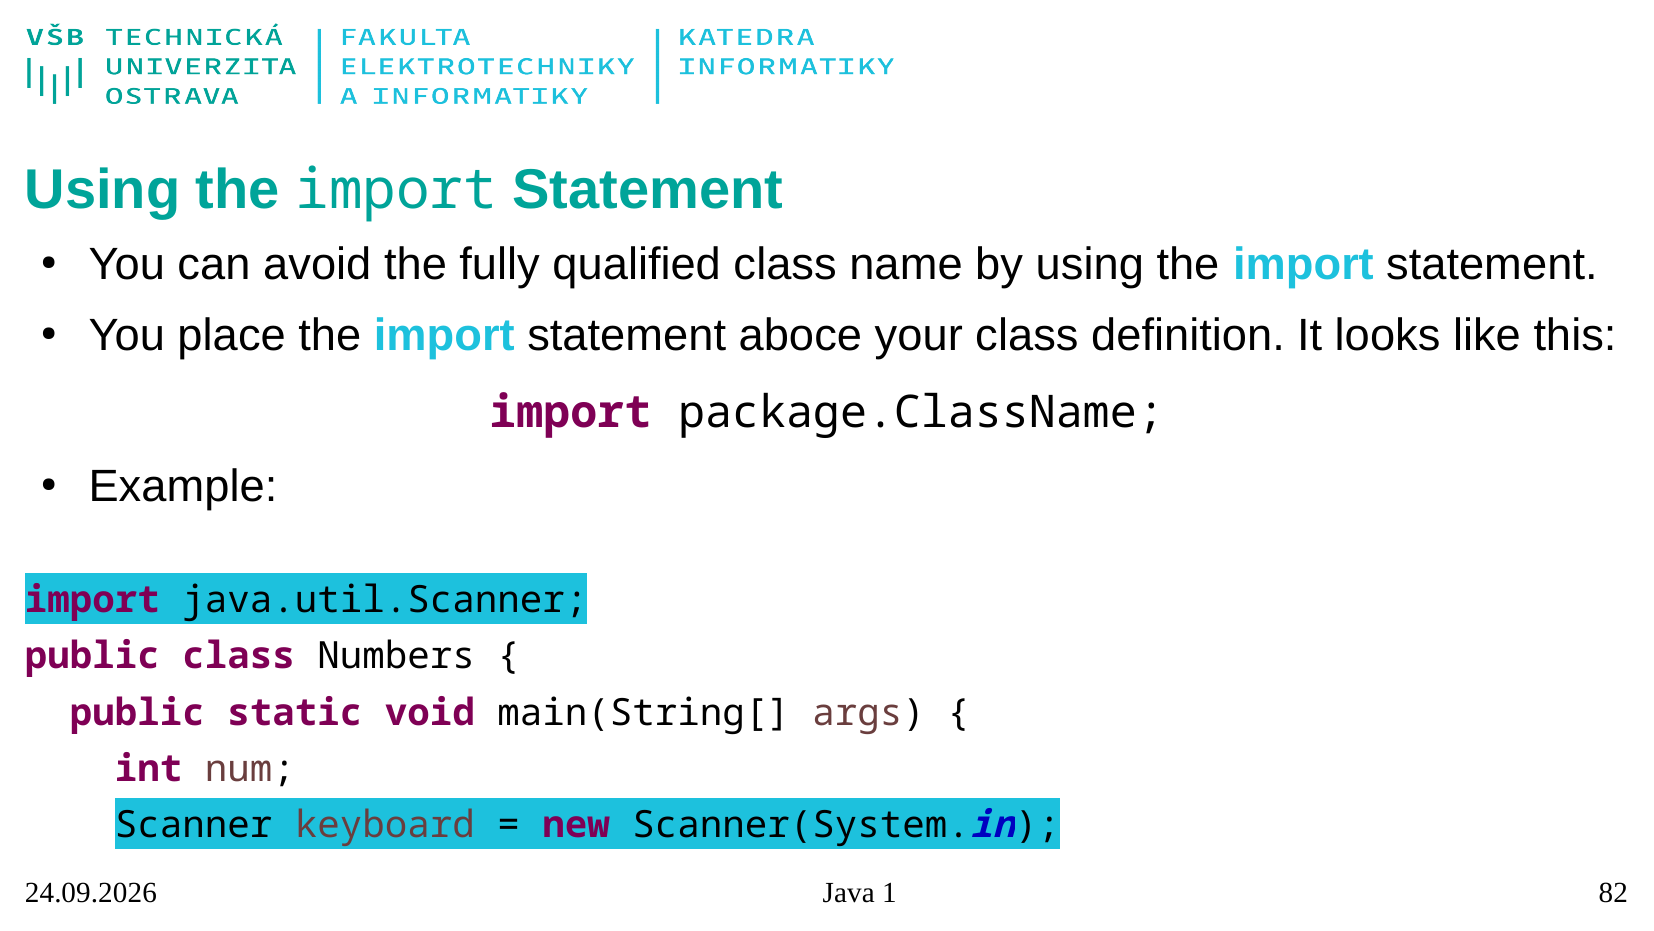

# Using the import Statement
You can avoid the fully qualified class name by using the import statement.
You place the import statement aboce your class definition. It looks like this:
import package.ClassName;
Example:
import java.util.Scanner;
public class Numbers {
 public static void main(String[] args) {
 int num;
 Scanner keyboard = new Scanner(System.in);
Java 1
82